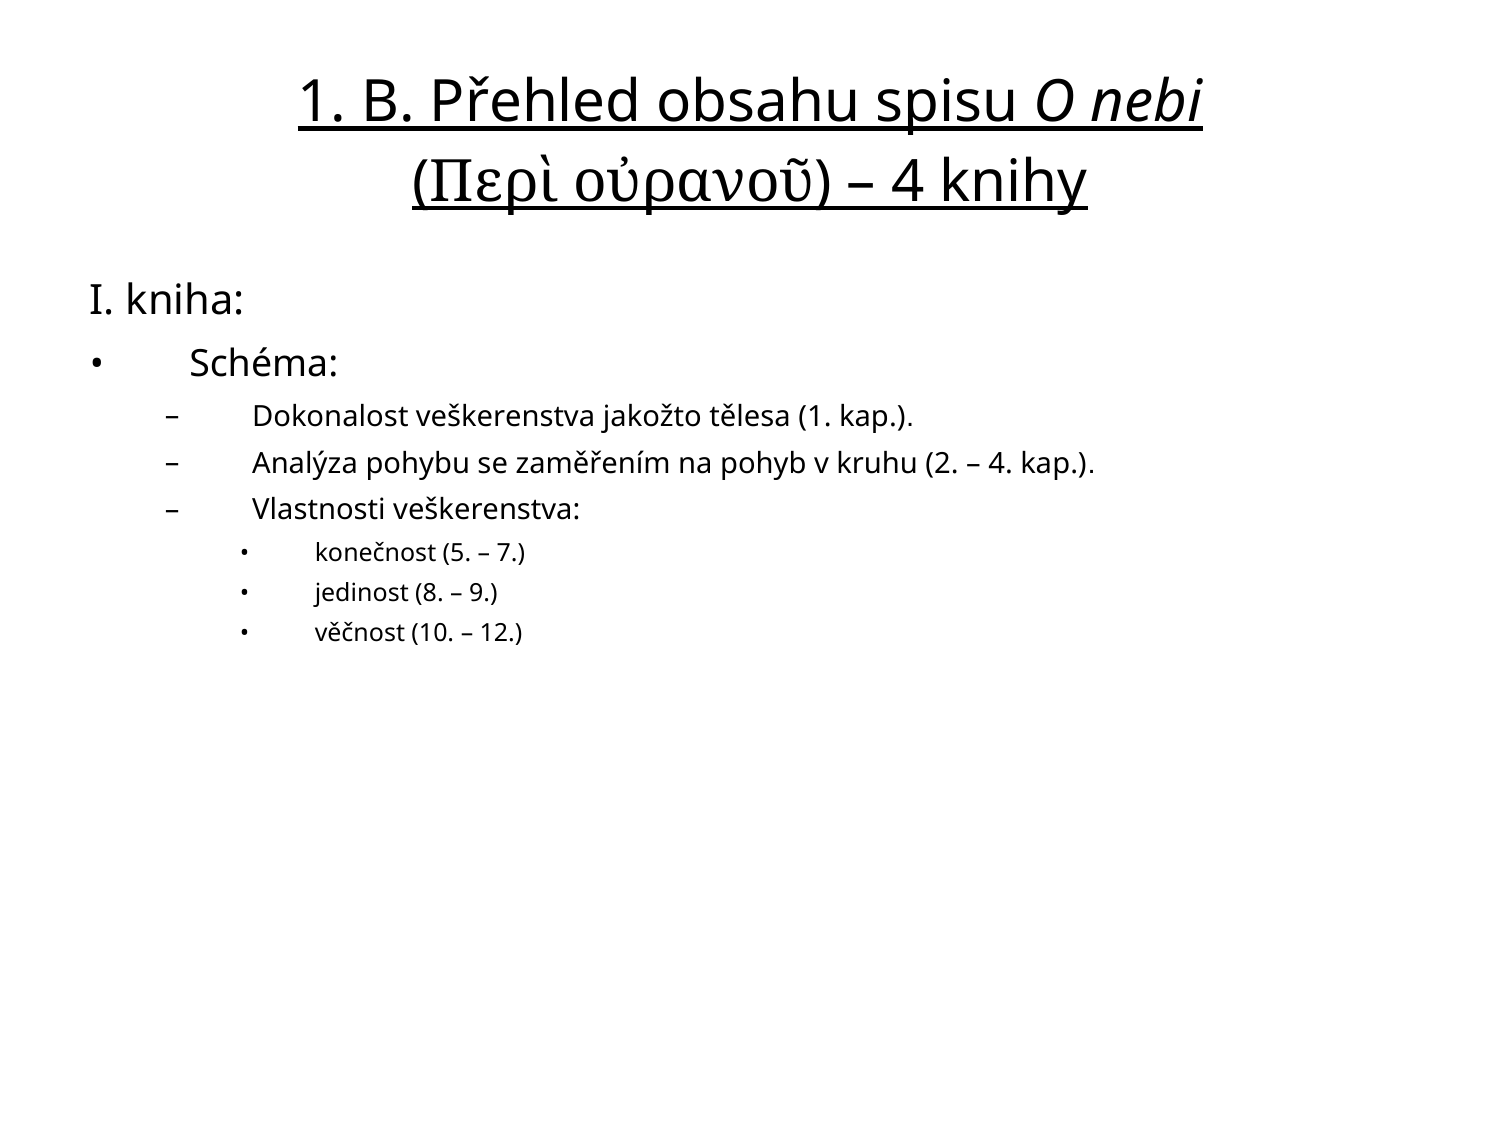

# 1. B. Přehled obsahu spisu O nebi (Περὶ οὐρανοῦ) – 4 knihy
I. kniha:
Schéma:
Dokonalost veškerenstva jakožto tělesa (1. kap.).
Analýza pohybu se zaměřením na pohyb v kruhu (2. – 4. kap.).
Vlastnosti veškerenstva:
konečnost (5. – 7.)
jedinost (8. – 9.)
věčnost (10. – 12.)